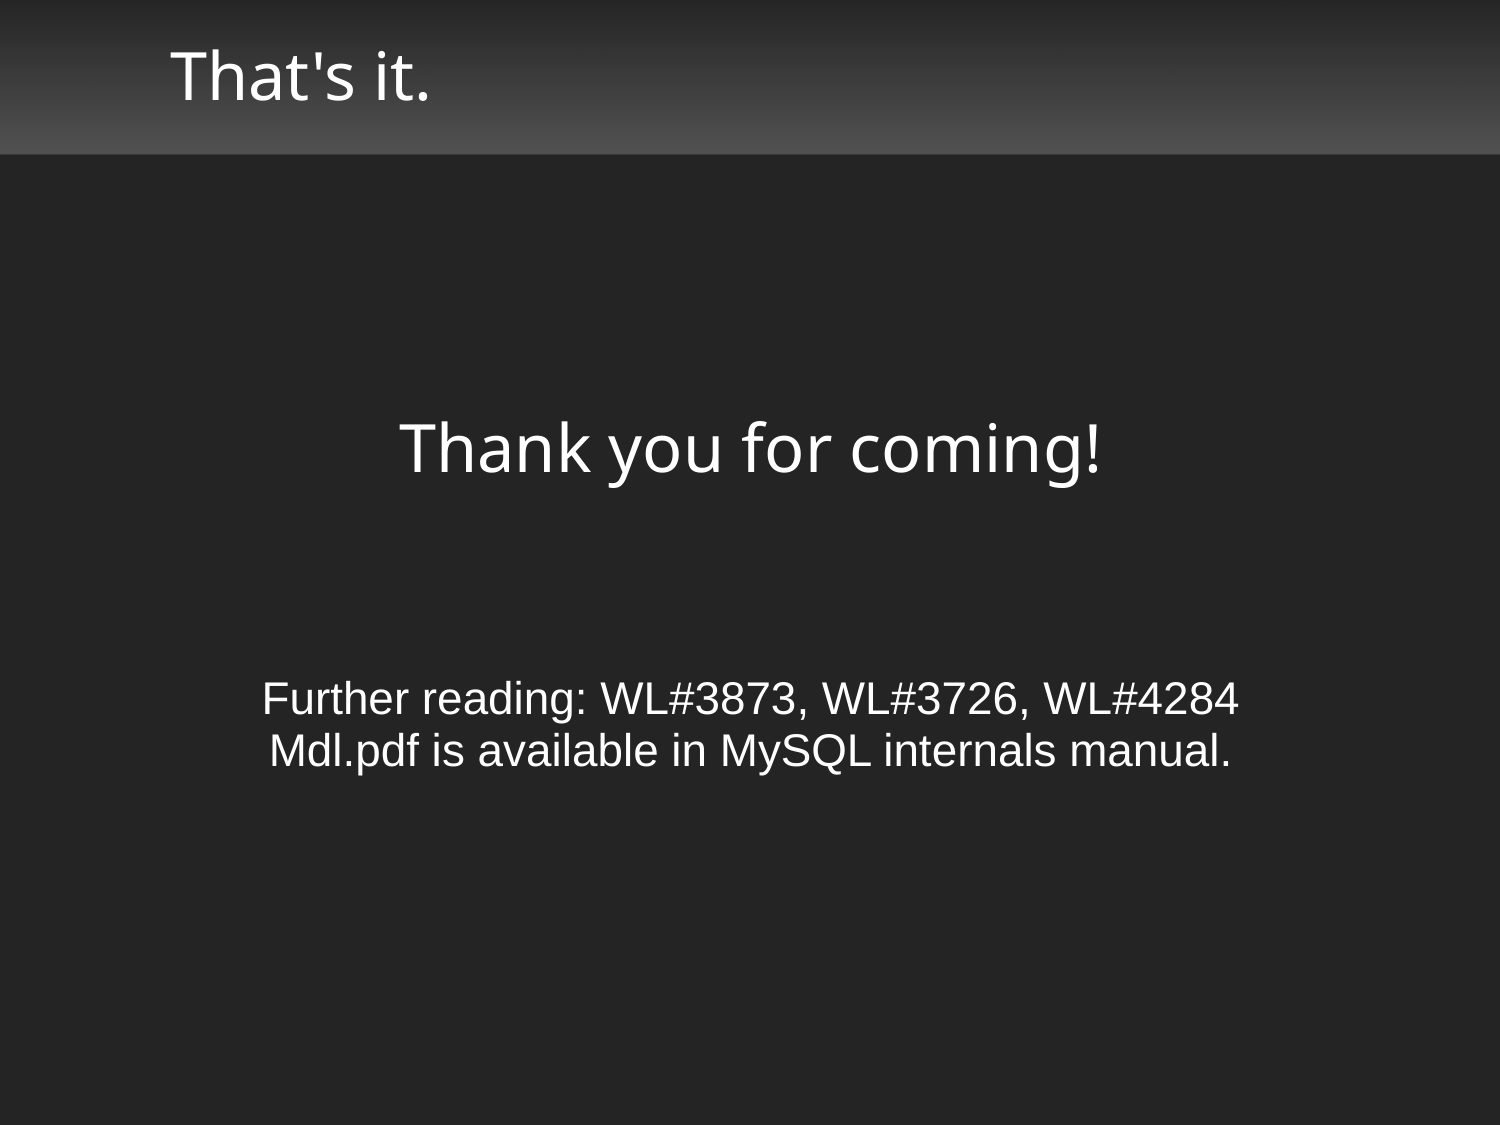

# That's it.
Thank you for coming!
Further reading: WL#3873, WL#3726, WL#4284
Mdl.pdf is available in MySQL internals manual.